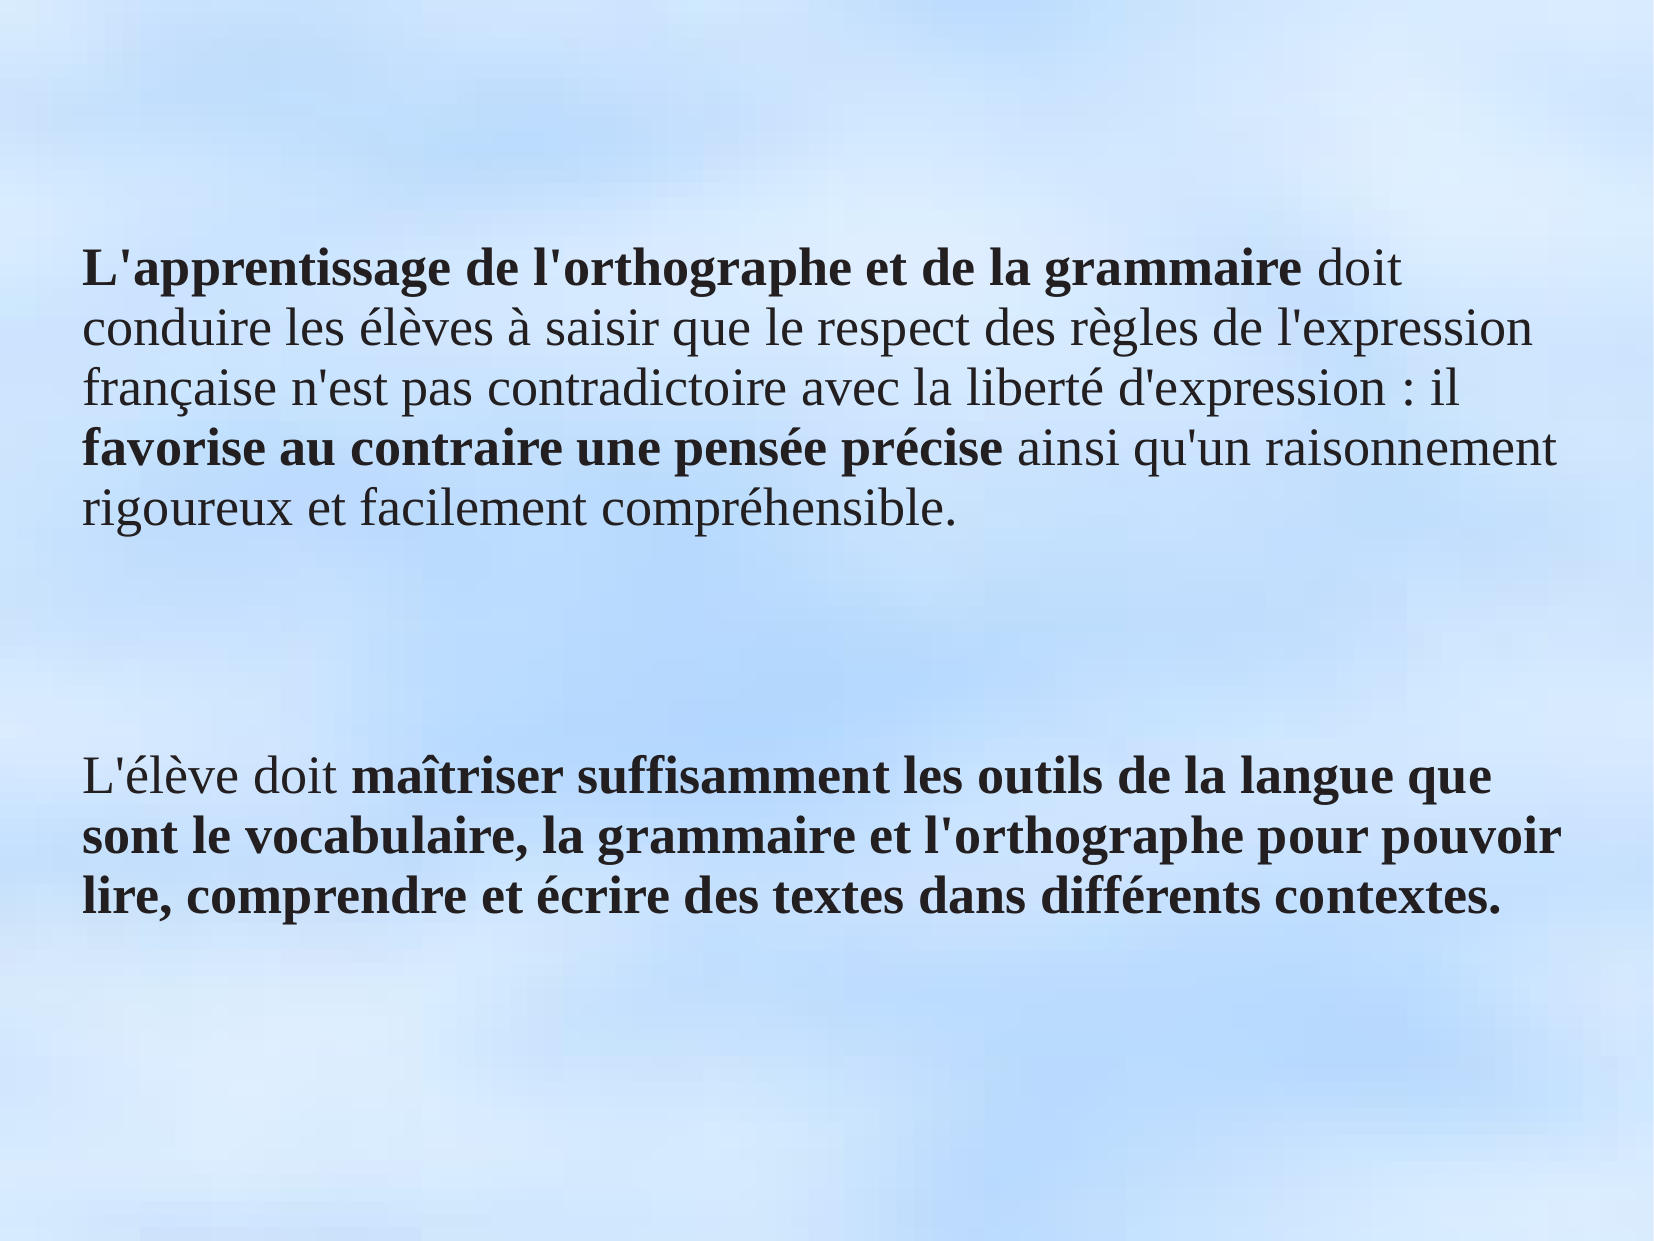

# L'apprentissage de l'orthographe et de la grammaire doit conduire les élèves à saisir que le respect des règles de l'expression française n'est pas contradictoire avec la liberté d'expression : il favorise au contraire une pensée précise ainsi qu'un raisonnement rigoureux et facilement compréhensible.
L'élève doit maîtriser suffisamment les outils de la langue que sont le vocabulaire, la grammaire et l'orthographe pour pouvoir lire, comprendre et écrire des textes dans différents contextes.